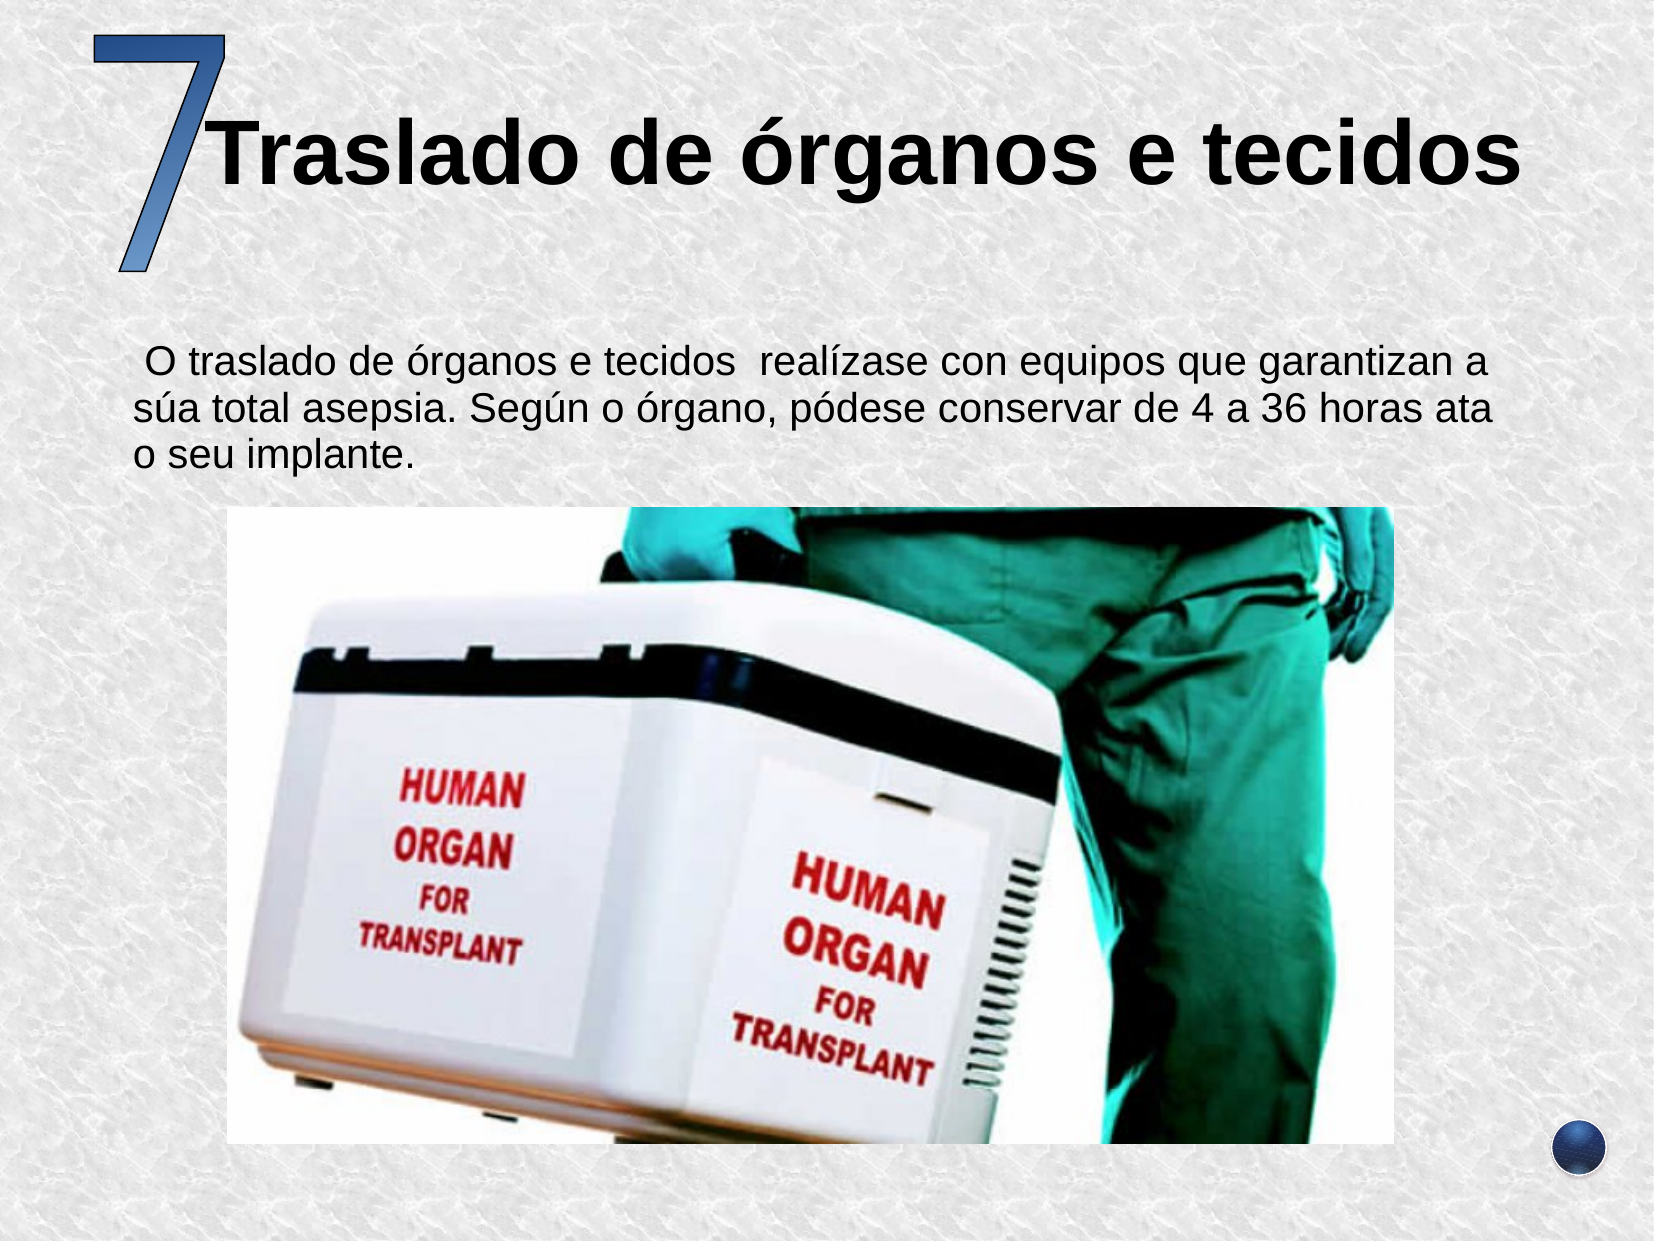

7
# Traslado de órganos e tecidos
 O traslado de órganos e tecidos realízase con equipos que garantizan a súa total asepsia. Según o órgano, pódese conservar de 4 a 36 horas ata o seu implante.